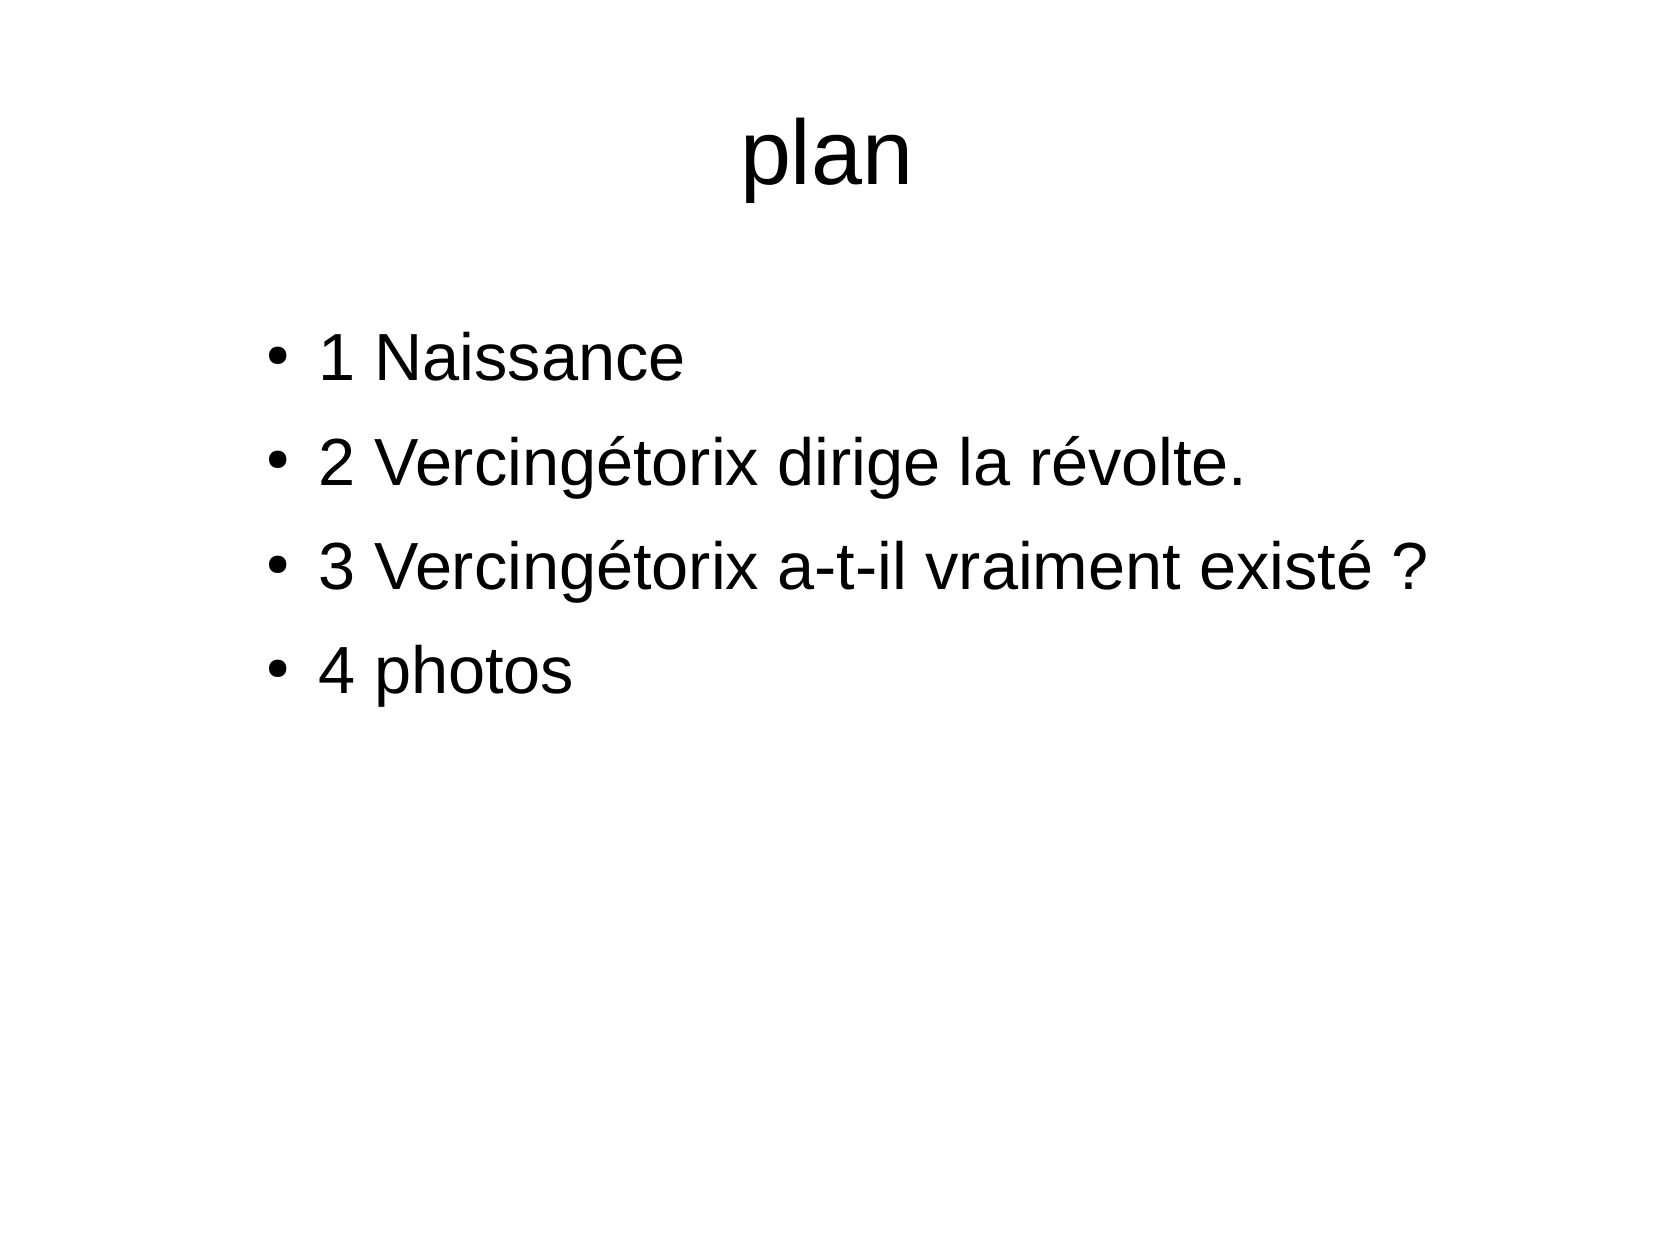

# plan
1 Naissance
2 Vercingétorix dirige la révolte.
3 Vercingétorix a-t-il vraiment existé ?
4 photos